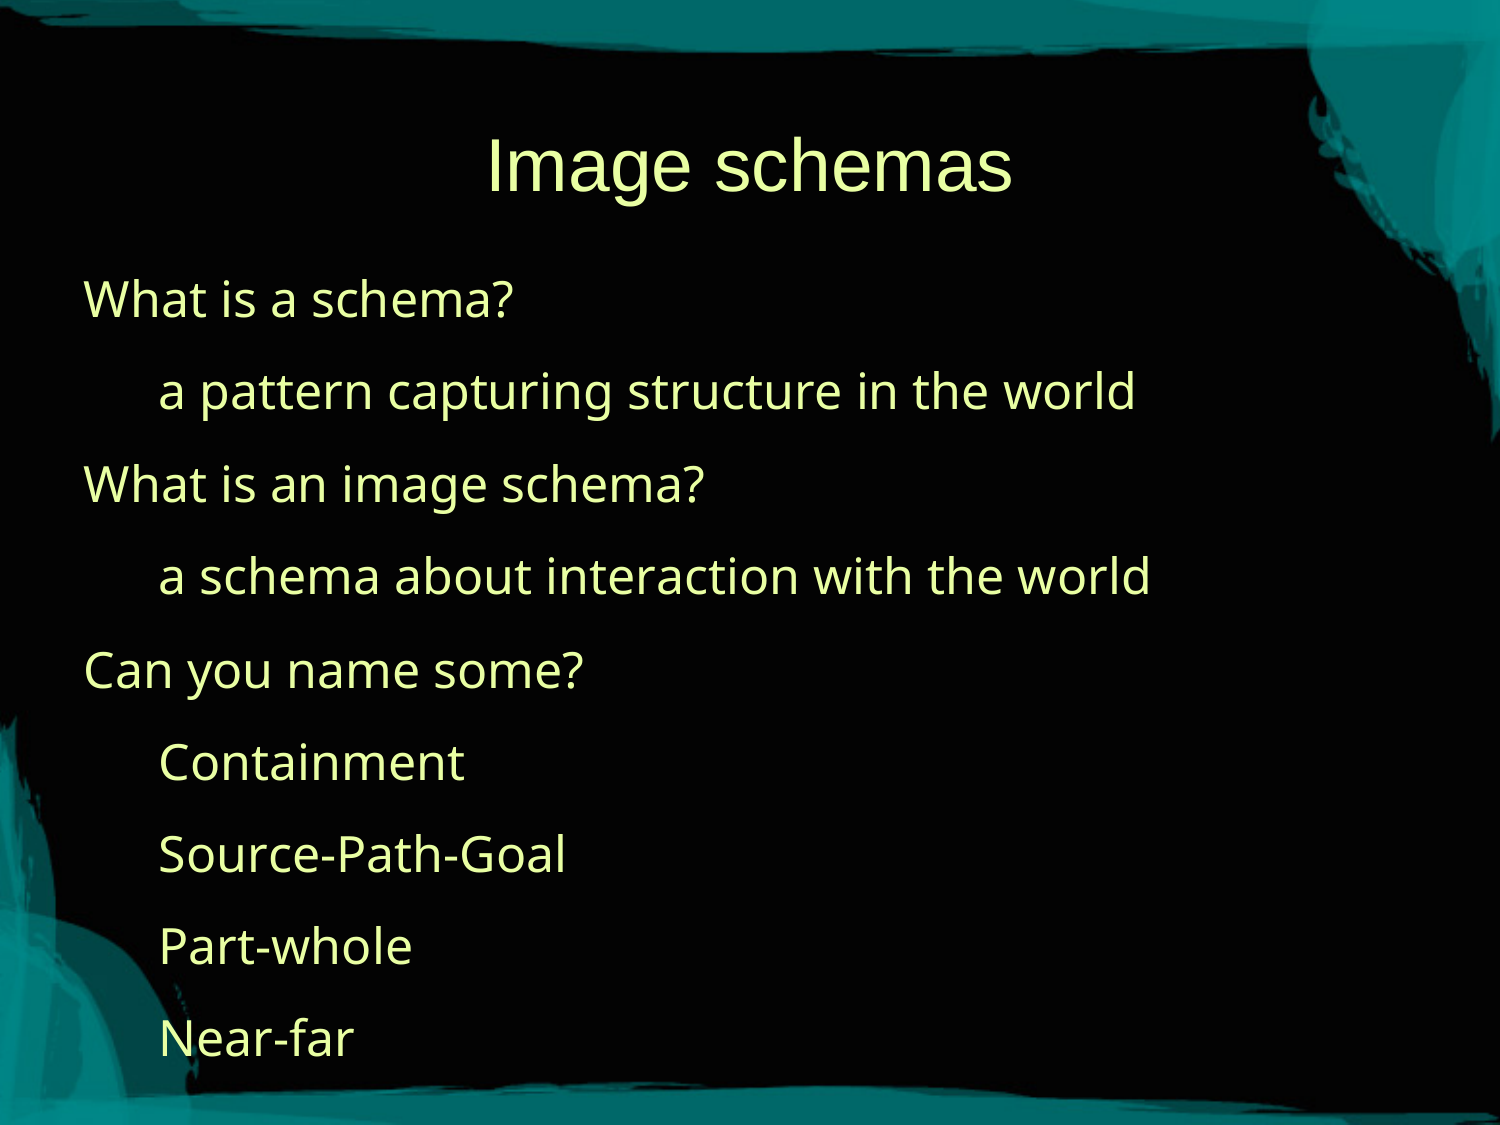

# Image schemas
What is a schema?
a pattern capturing structure in the world
What is an image schema?
a schema about interaction with the world
Can you name some?
Containment
Source-Path-Goal
Part-whole
Near-far